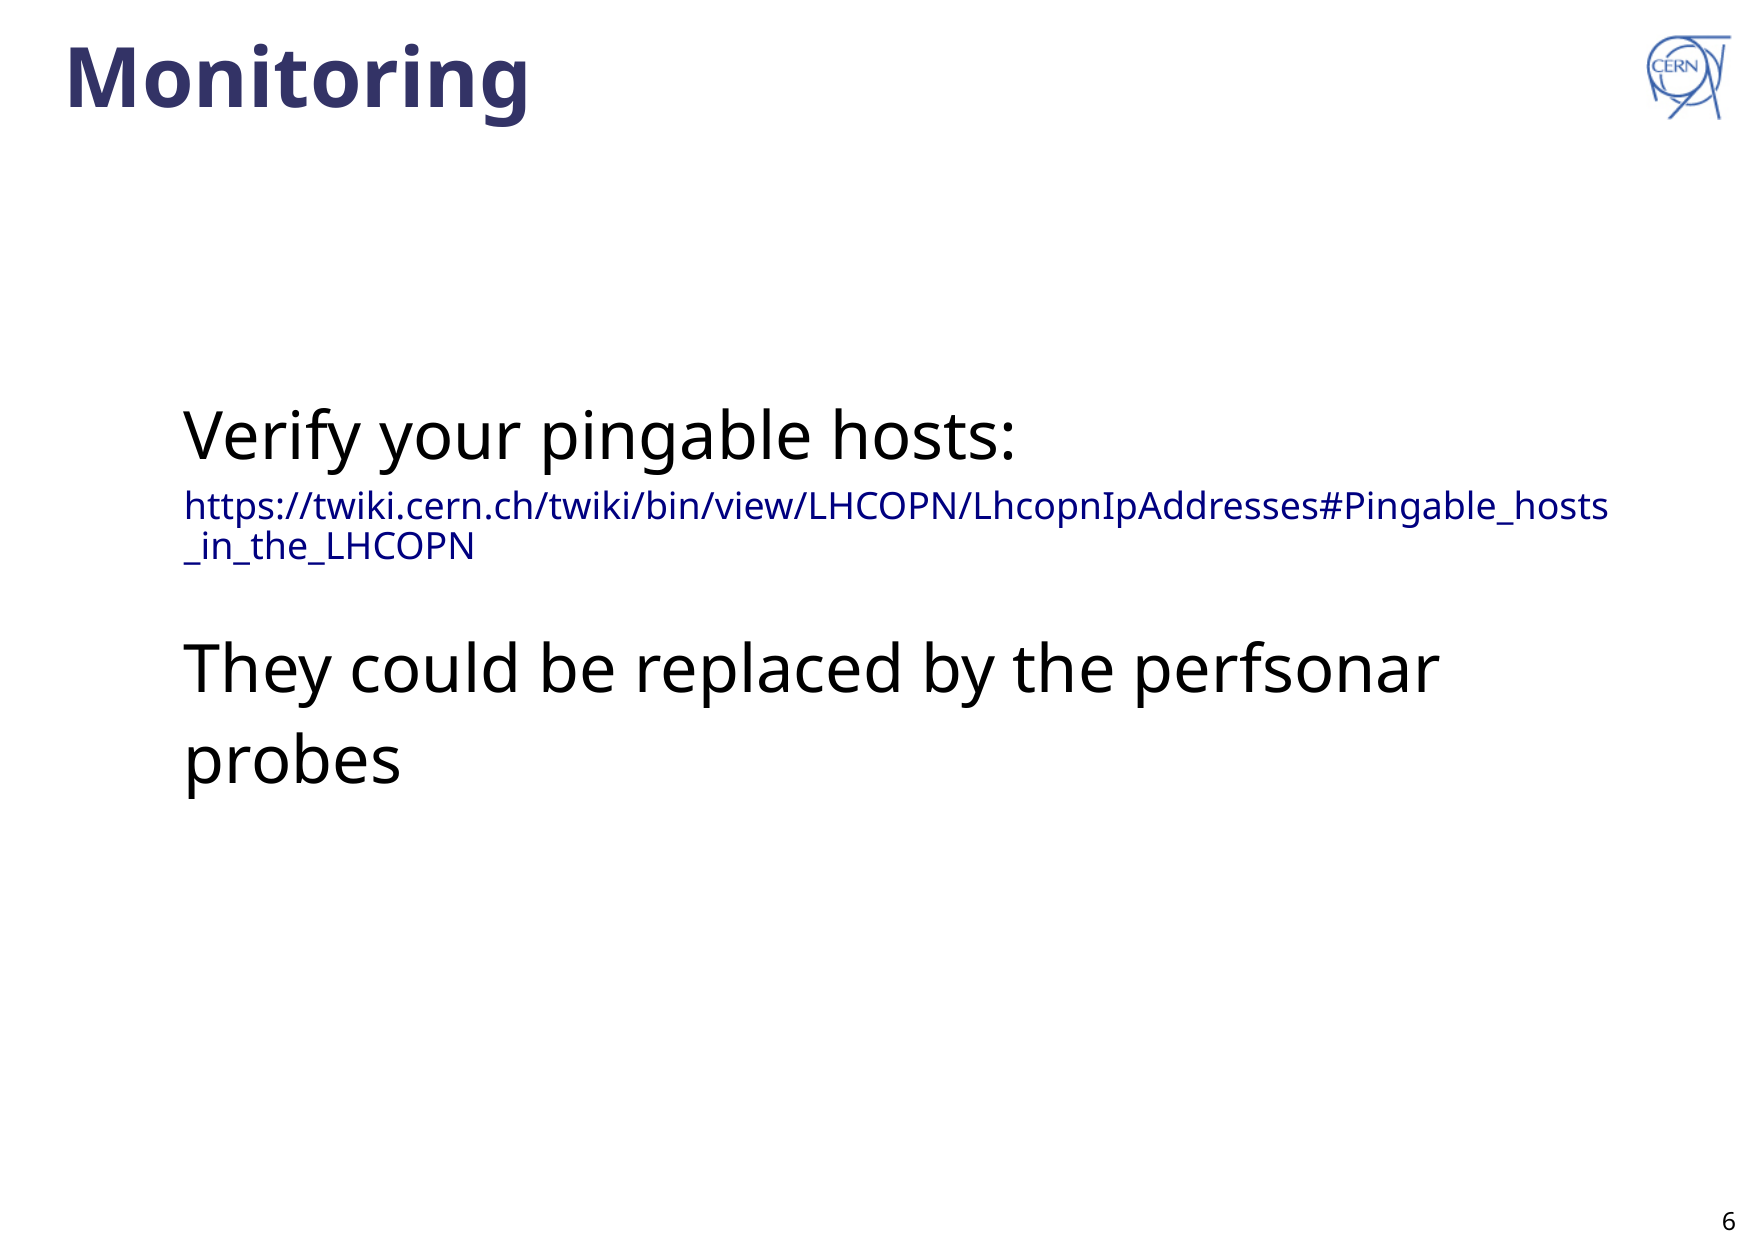

# Monitoring
Verify your pingable hosts:
https://twiki.cern.ch/twiki/bin/view/LHCOPN/LhcopnIpAddresses#Pingable_hosts_in_the_LHCOPN
They could be replaced by the perfsonar probes
6